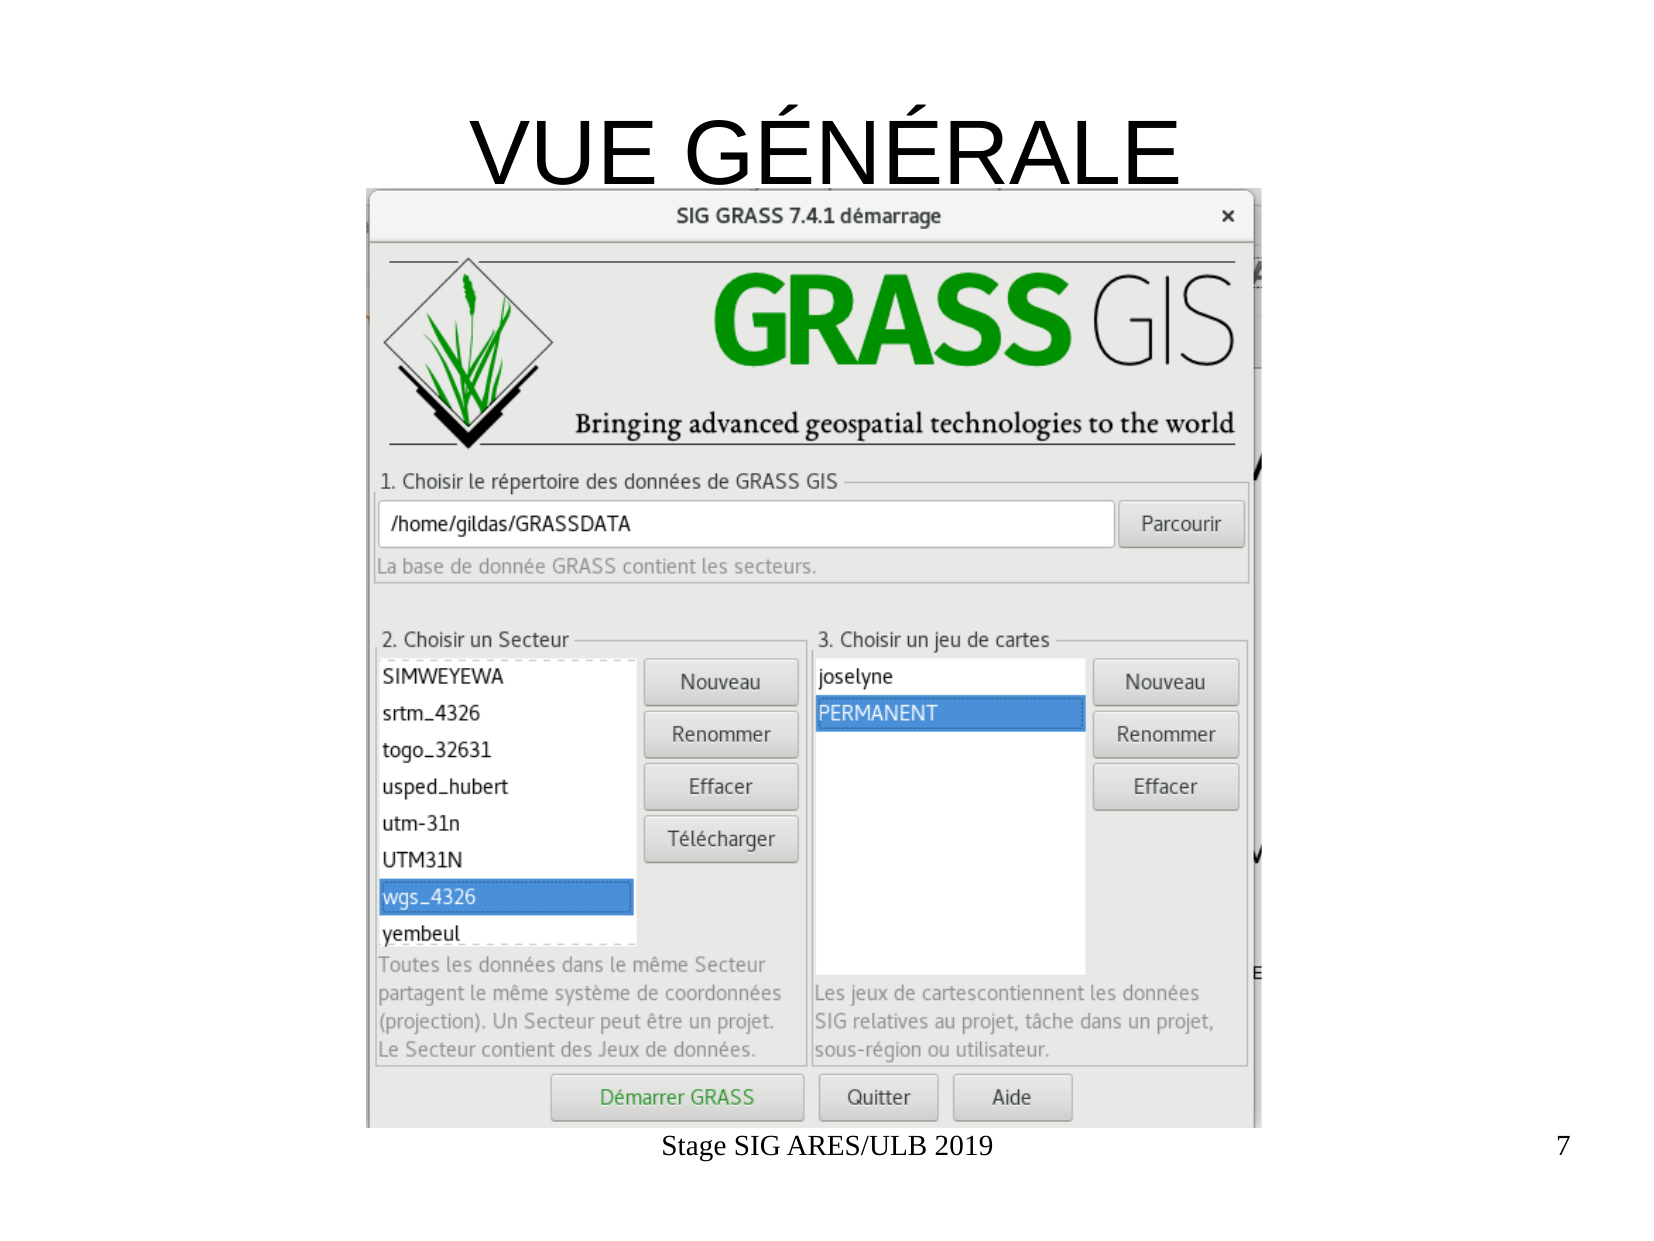

# VUE GÉNÉRALE
Stage SIG ARES/ULB 2019
7